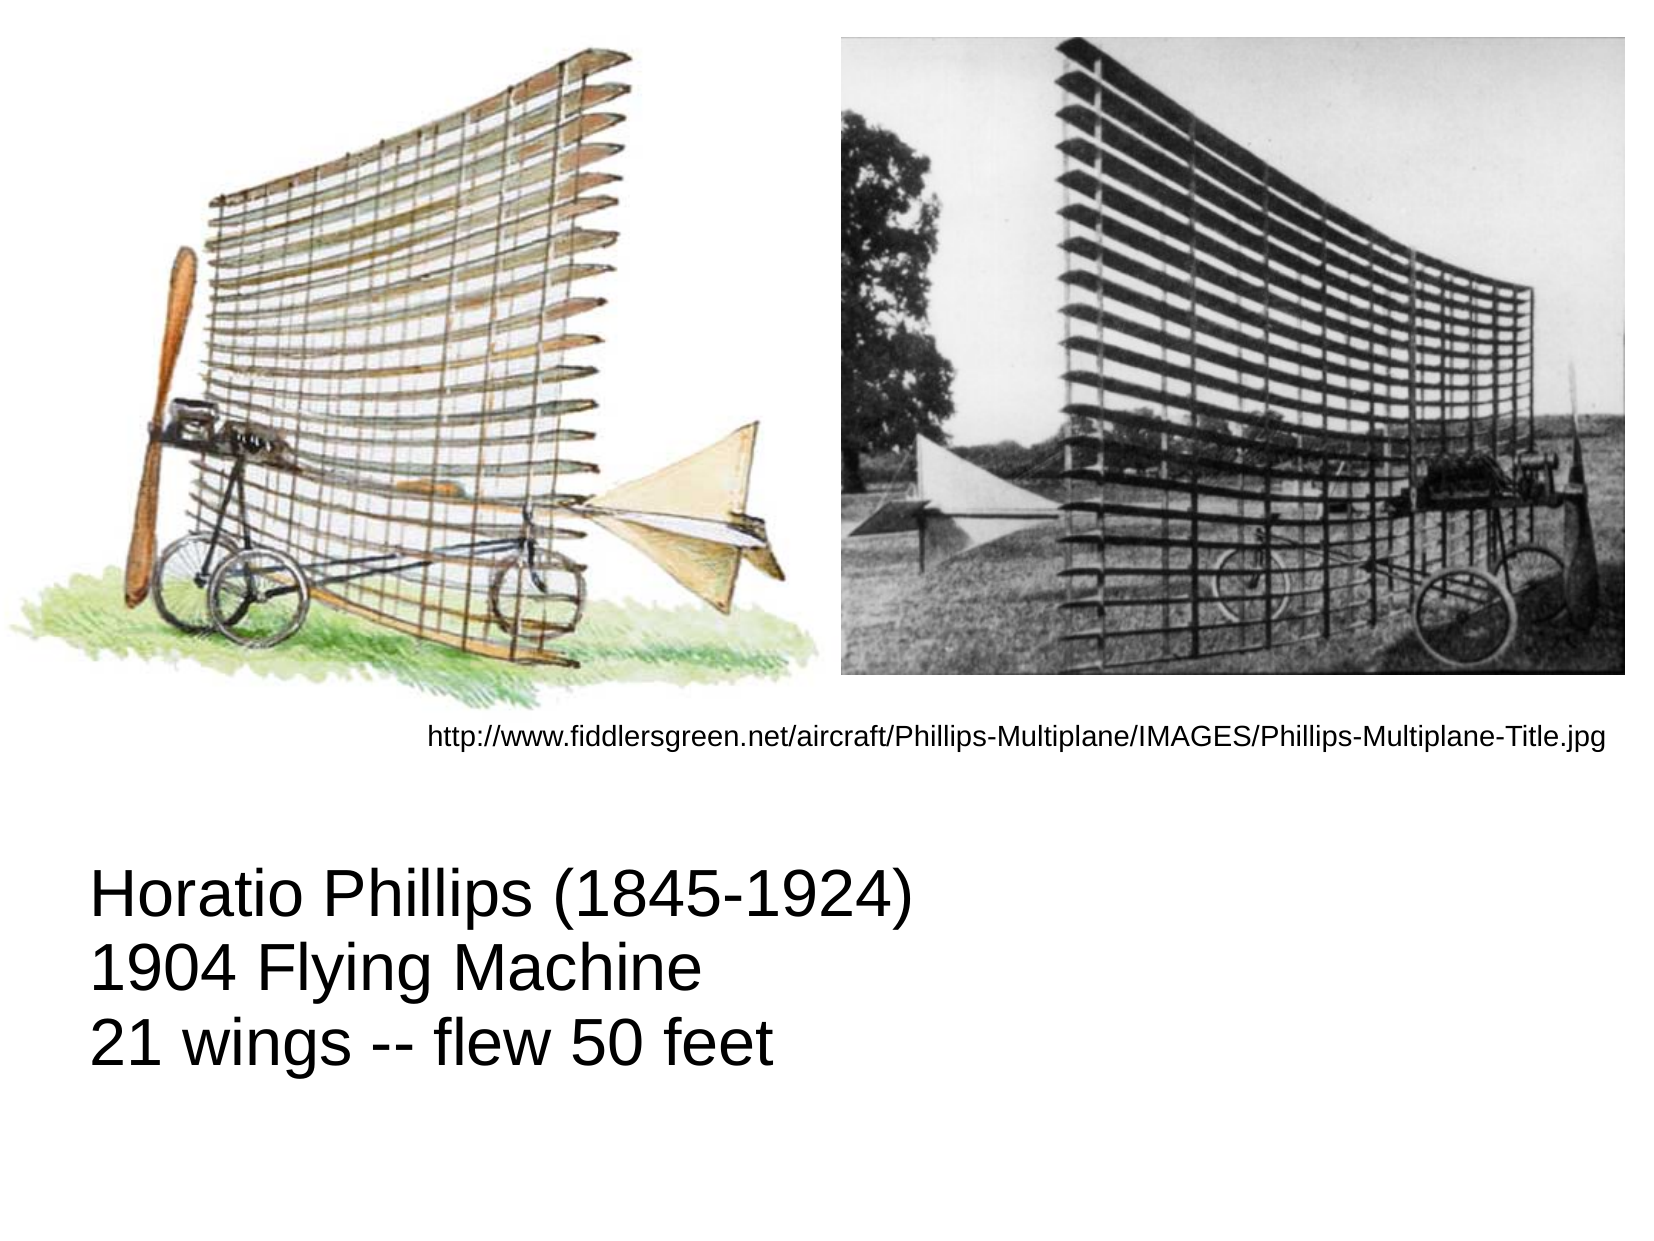

http://www.fiddlersgreen.net/aircraft/Phillips-Multiplane/IMAGES/Phillips-Multiplane-Title.jpg
Horatio Phillips (1845-1924)
1904 Flying Machine
21 wings -- flew 50 feet